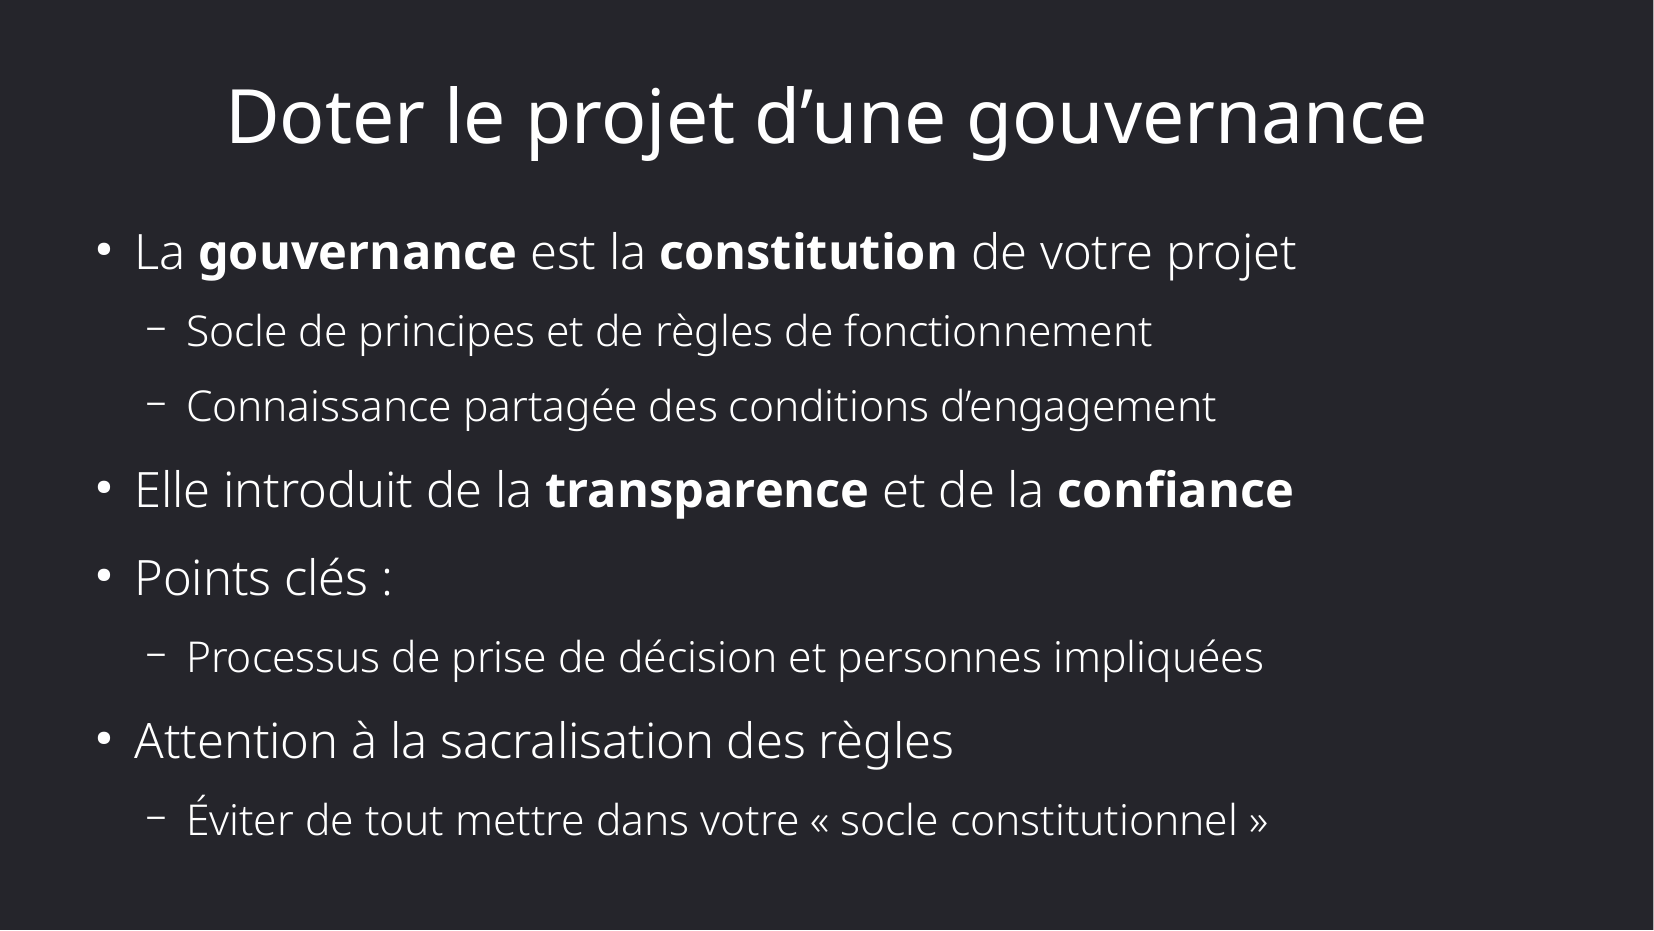

Doter le projet d’une gouvernance
# La gouvernance est la constitution de votre projet
Socle de principes et de règles de fonctionnement
Connaissance partagée des conditions d’engagement
Elle introduit de la transparence et de la confiance
Points clés :
Processus de prise de décision et personnes impliquées
Attention à la sacralisation des règles
Éviter de tout mettre dans votre « socle constitutionnel »